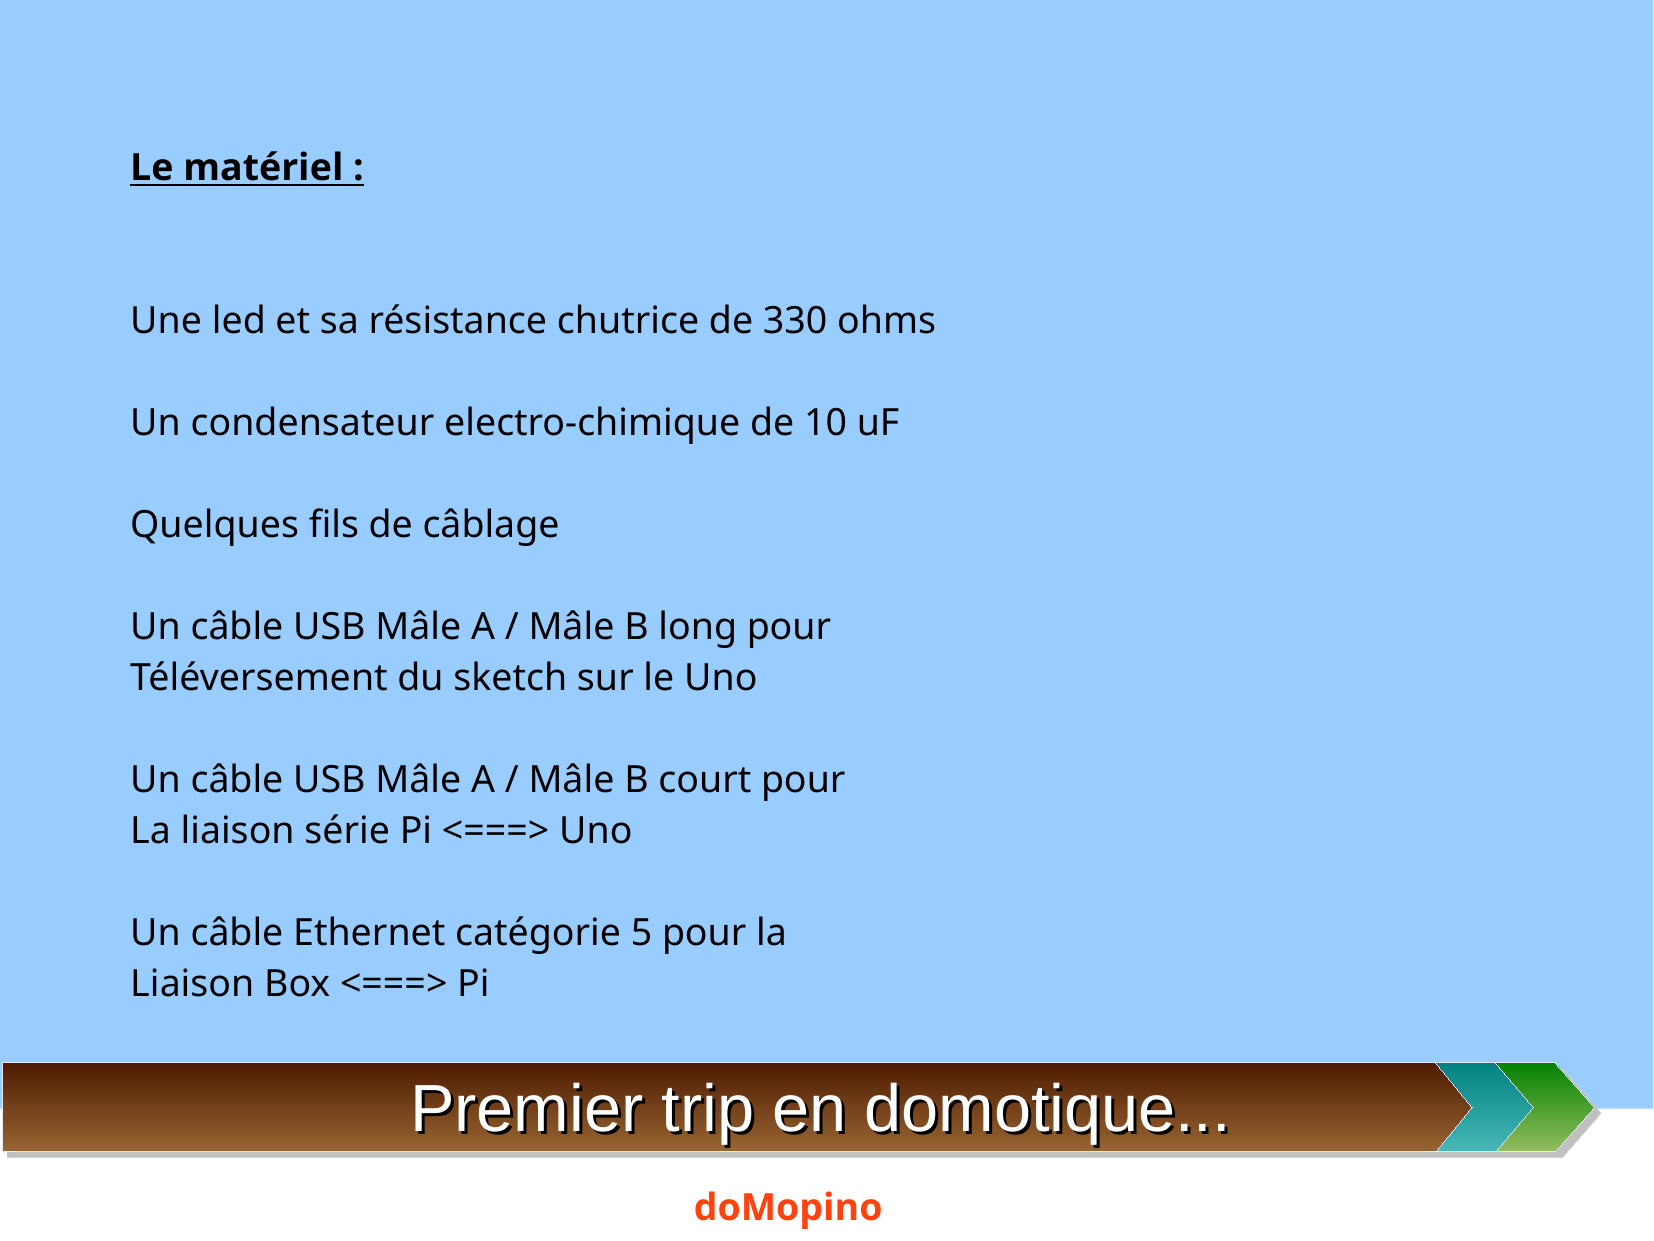

Le matériel :
Une led et sa résistance chutrice de 330 ohms
Un condensateur electro-chimique de 10 uF
Quelques fils de câblage
Un câble USB Mâle A / Mâle B long pour
Téléversement du sketch sur le Uno
Un câble USB Mâle A / Mâle B court pour
La liaison série Pi <===> Uno
Un câble Ethernet catégorie 5 pour la
Liaison Box <===> Pi
# Premier trip en domotique...
doMopino